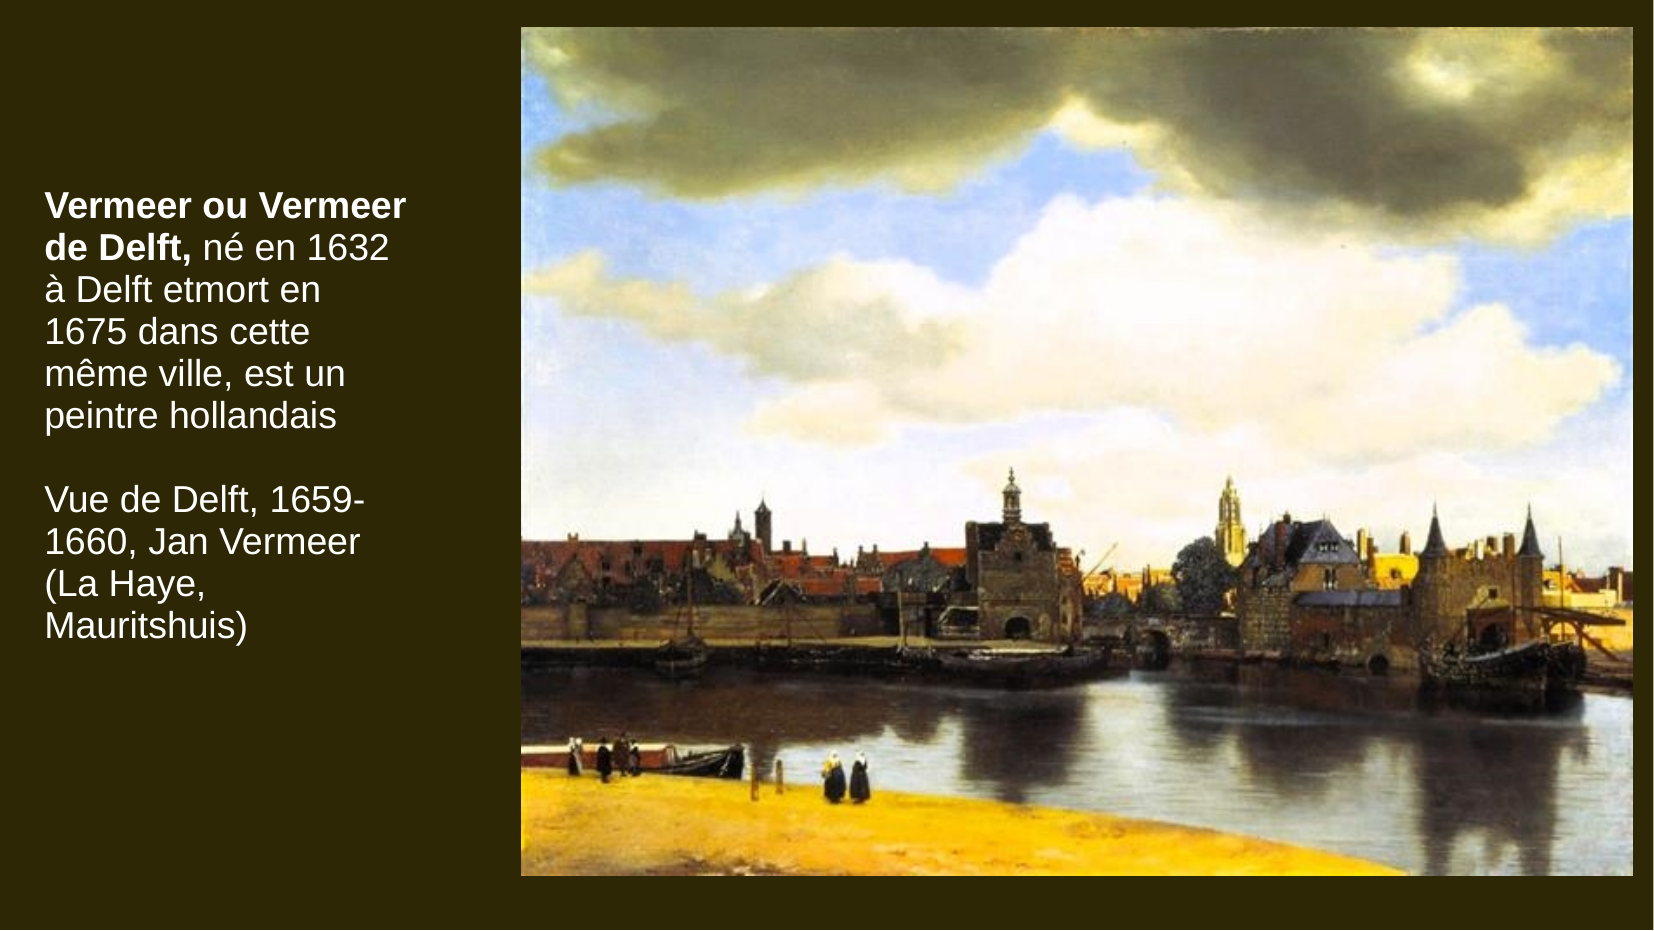

Vermeer ou Vermeer de Delft, né en 1632 à Delft etmort en 1675 dans cette même ville, est un peintre hollandais
Vue de Delft, 1659-1660, Jan Vermeer (La Haye, Mauritshuis)